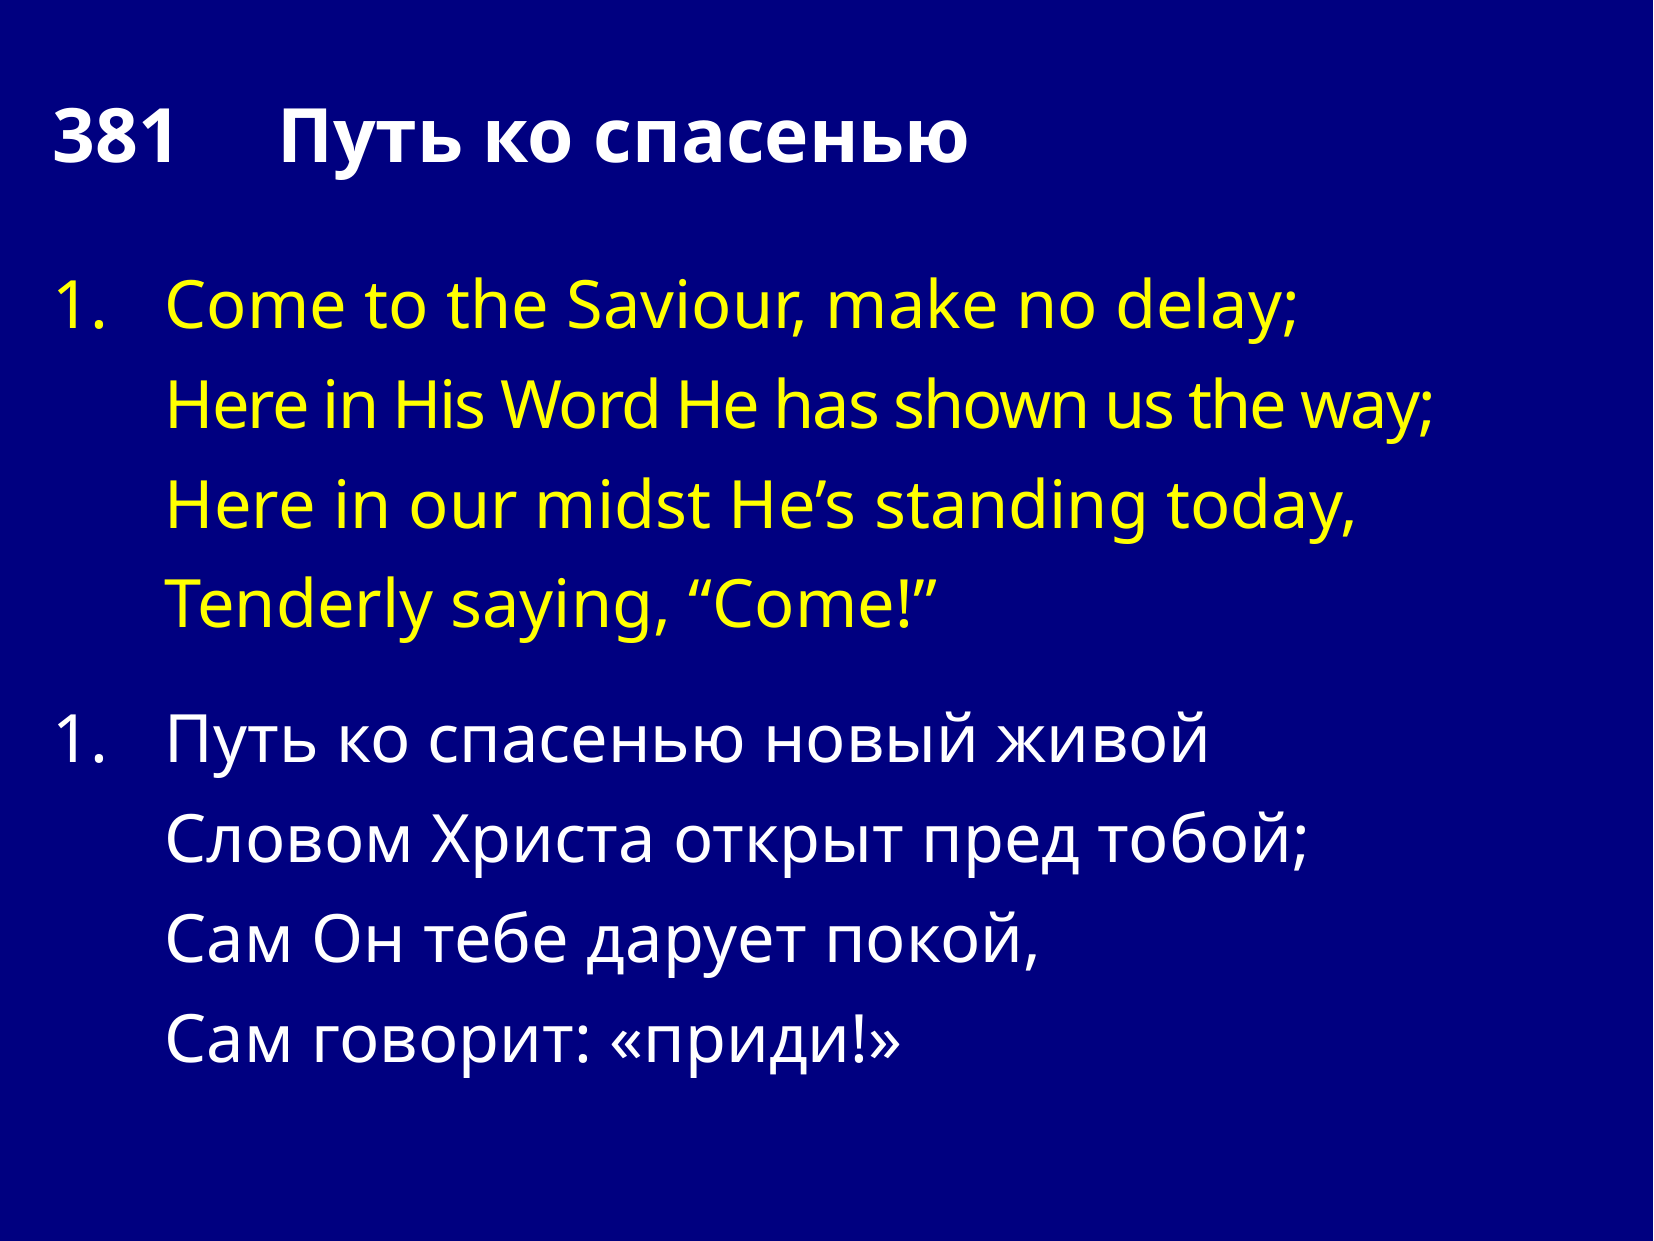

381	Путь ко спасенью
1.	Come to the Saviour, make no delay;
	Here in His Word He has shown us the way;
	Here in our midst He’s standing today,
	Tenderly saying, “Come!”
1.	Путь ко спасенью новый живой
	Словом Христа открыт пред тобой;
	Сам Он тебе дарует покой,
	Сам говорит: «приди!»